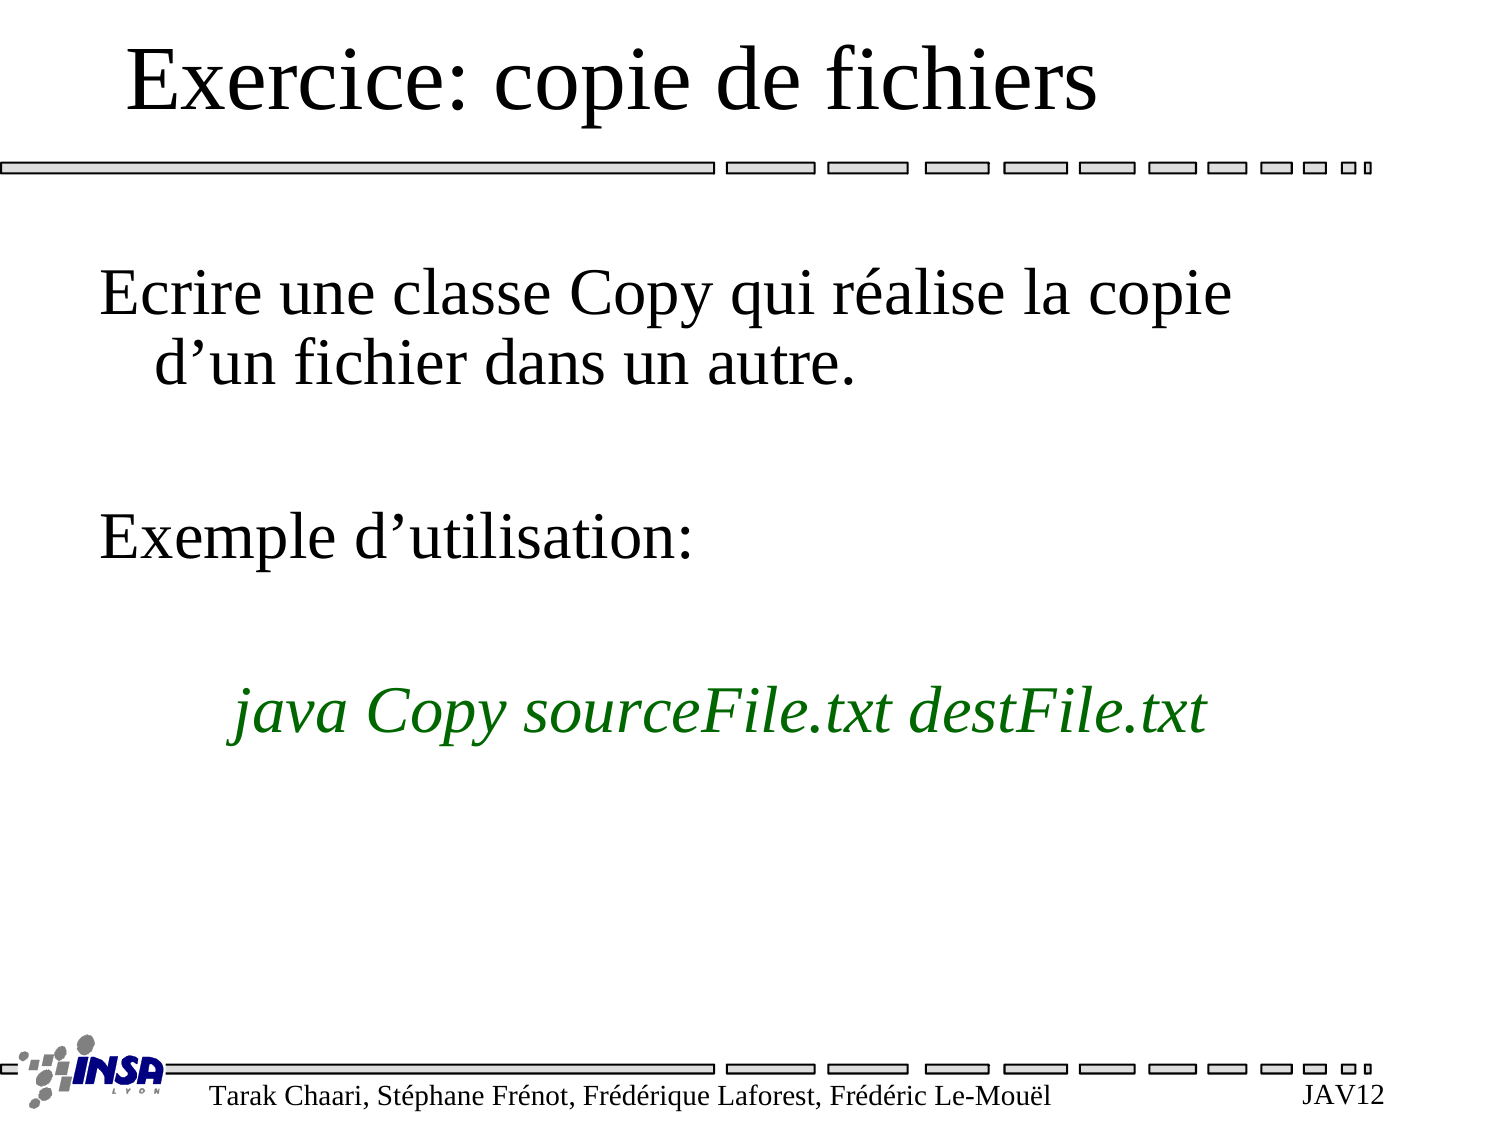

# Exercice: copie de fichiers
Ecrire une classe Copy qui réalise la copie d’un fichier dans un autre.
Exemple d’utilisation:
 java Copy sourceFile.txt destFile.txt